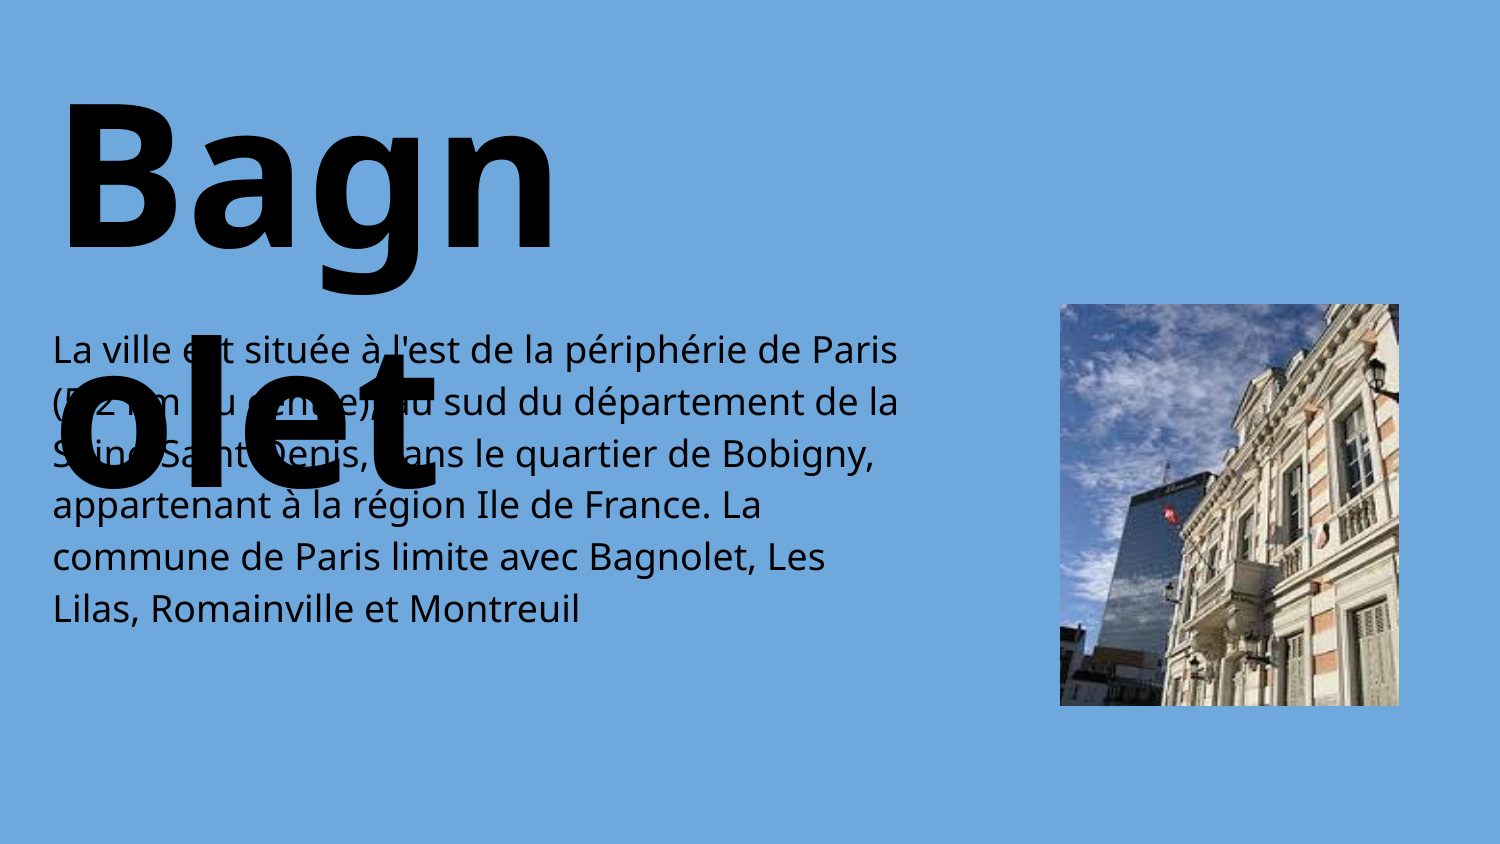

# Bagnolet
La ville est située à l'est de la périphérie de Paris (5,2 km du centre), au sud du département de la Seine-Saint-Denis, dans le quartier de Bobigny, appartenant à la région Ile de France. La commune de Paris limite avec Bagnolet, Les Lilas, Romainville et Montreuil